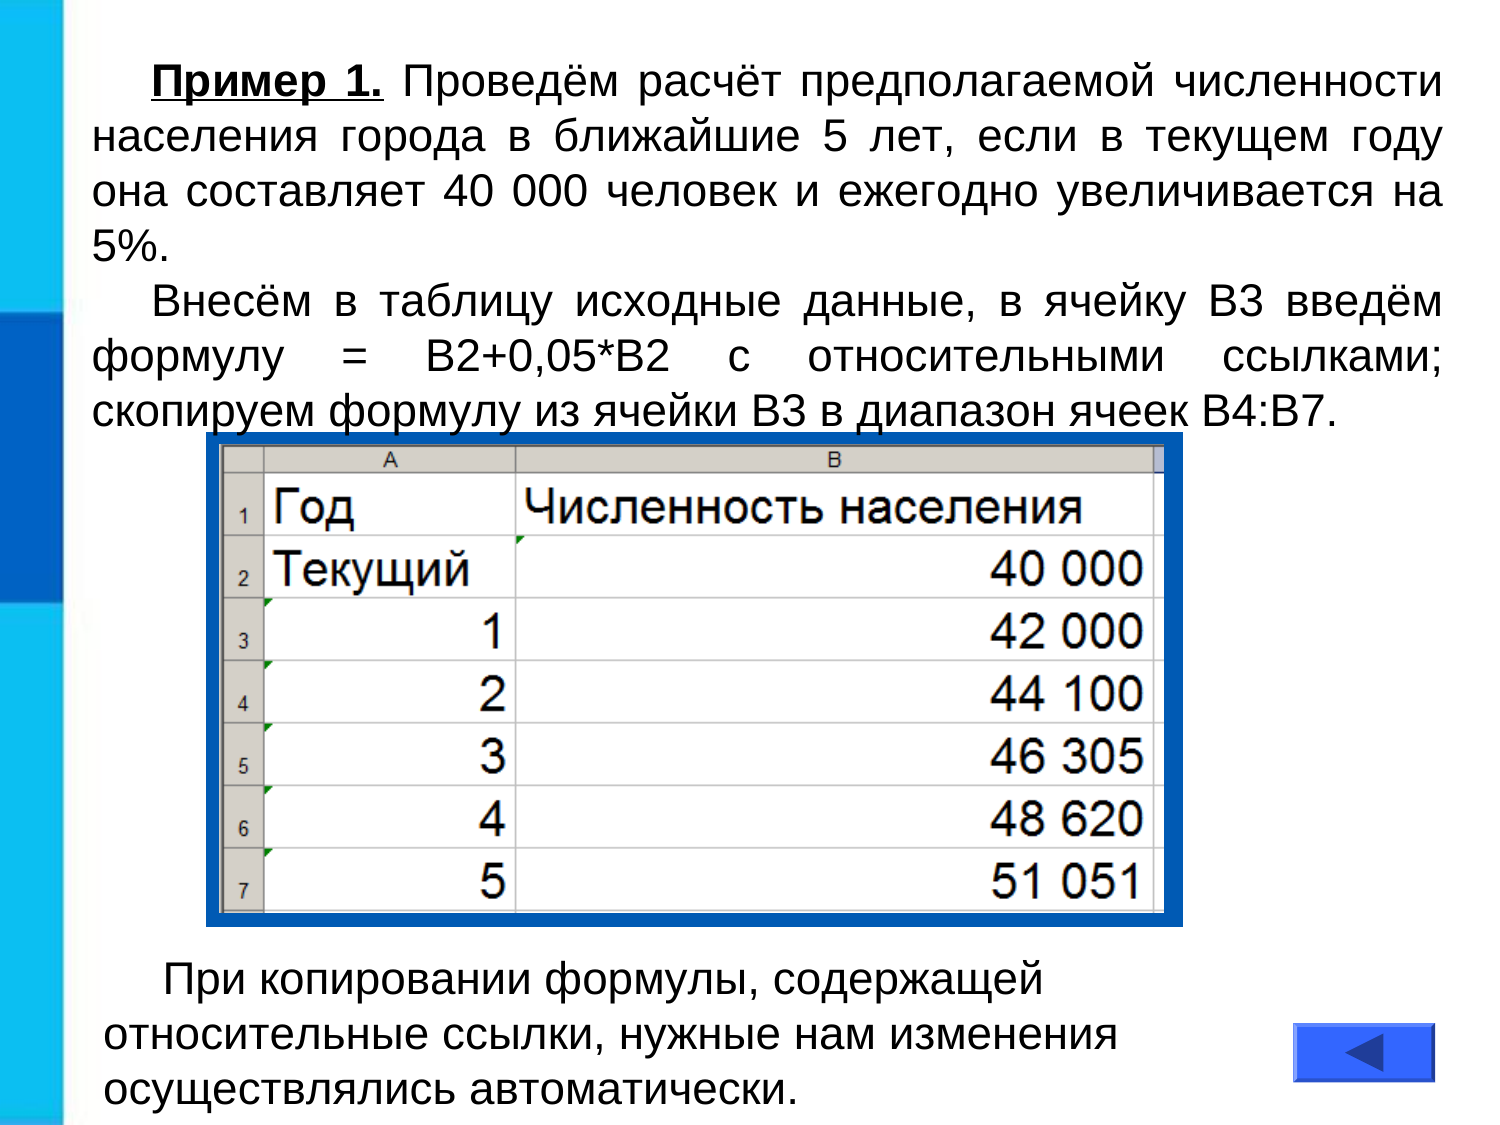

Пример 1. Проведём расчёт предполагаемой численности населения города в ближайшие 5 лет, если в текущем году она составляет 40 000 человек и ежегодно увеличивается на 5%.
Внесём в таблицу исходные данные, в ячейку В3 введём формулу = В2+0,05*В2 с относительными ссылками; скопируем формулу из ячейки В3 в диапазон ячеек В4:В7.
При копировании формулы, содержащей относительные ссылки, нужные нам изменения осуществлялись автоматически.